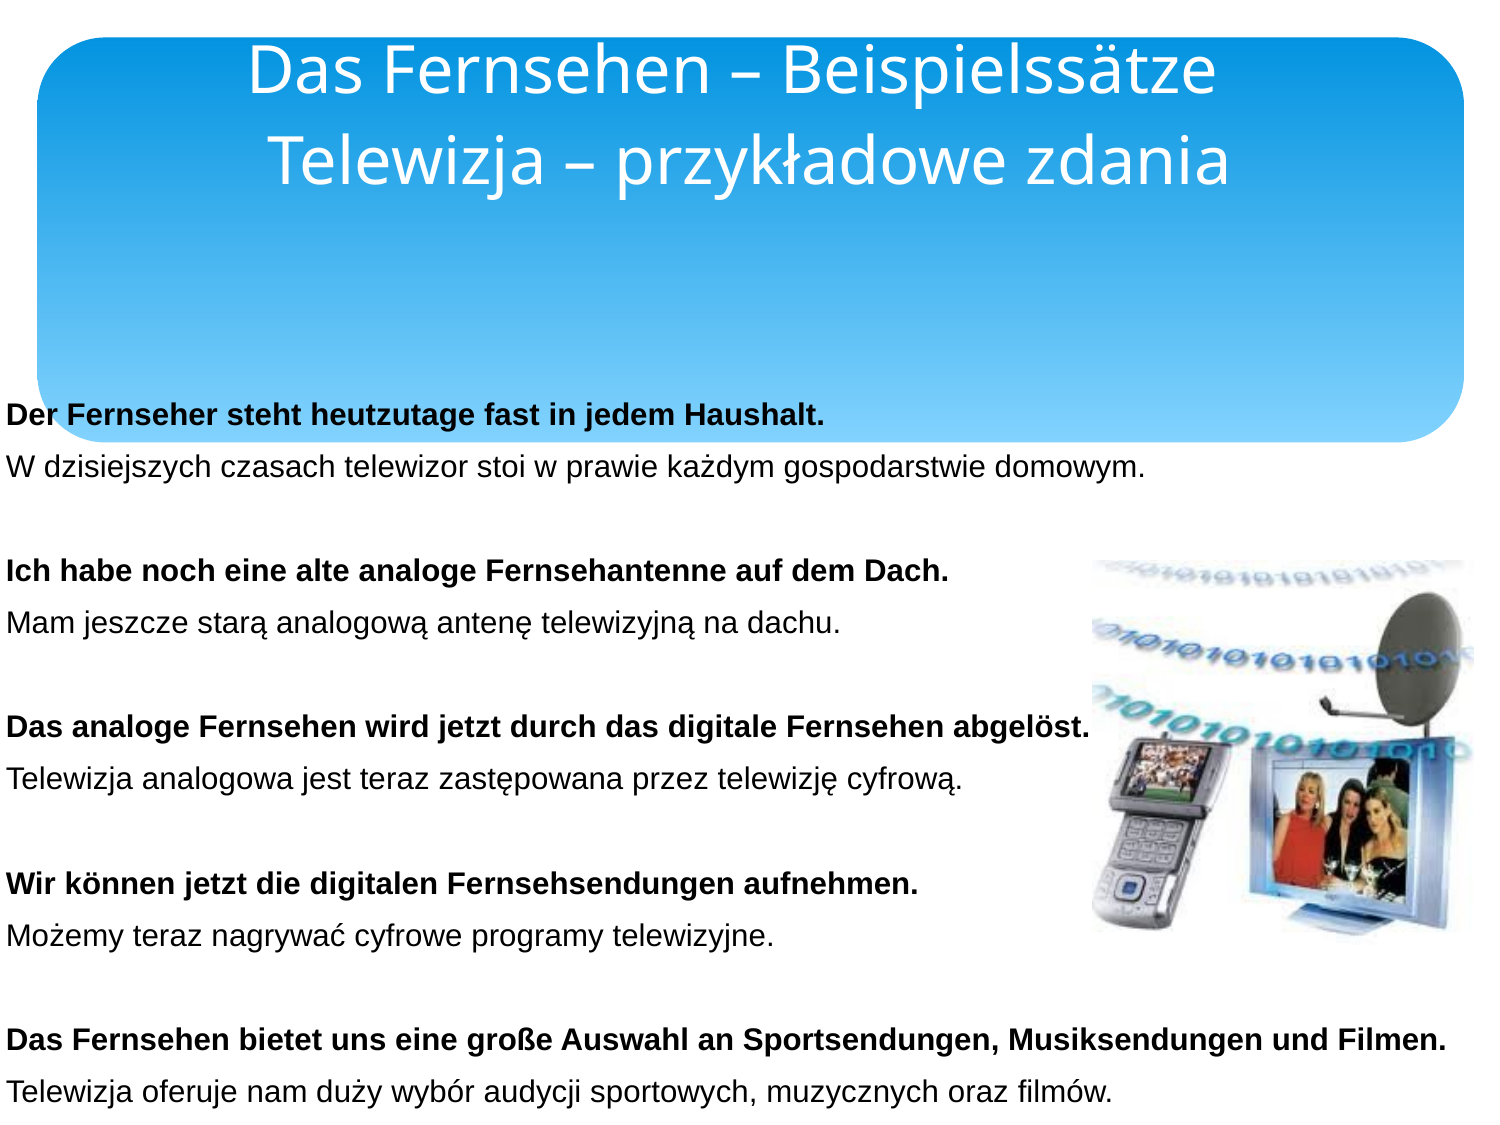

# Das Fernsehen – Beispielssätze Telewizja – przykładowe zdania
Der Fernseher steht heutzutage fast in jedem Haushalt.
W dzisiejszych czasach telewizor stoi w prawie każdym gospodarstwie domowym.
Ich habe noch eine alte analoge Fernsehantenne auf dem Dach.
Mam jeszcze starą analogową antenę telewizyjną na dachu.
Das analoge Fernsehen wird jetzt durch das digitale Fernsehen abgelöst.
Telewizja analogowa jest teraz zastępowana przez telewizję cyfrową.
Wir können jetzt die digitalen Fernsehsendungen aufnehmen.
Możemy teraz nagrywać cyfrowe programy telewizyjne.
Das Fernsehen bietet uns eine große Auswahl an Sportsendungen, Musiksendungen und Filmen.
Telewizja oferuje nam duży wybór audycji sportowych, muzycznych oraz filmów.